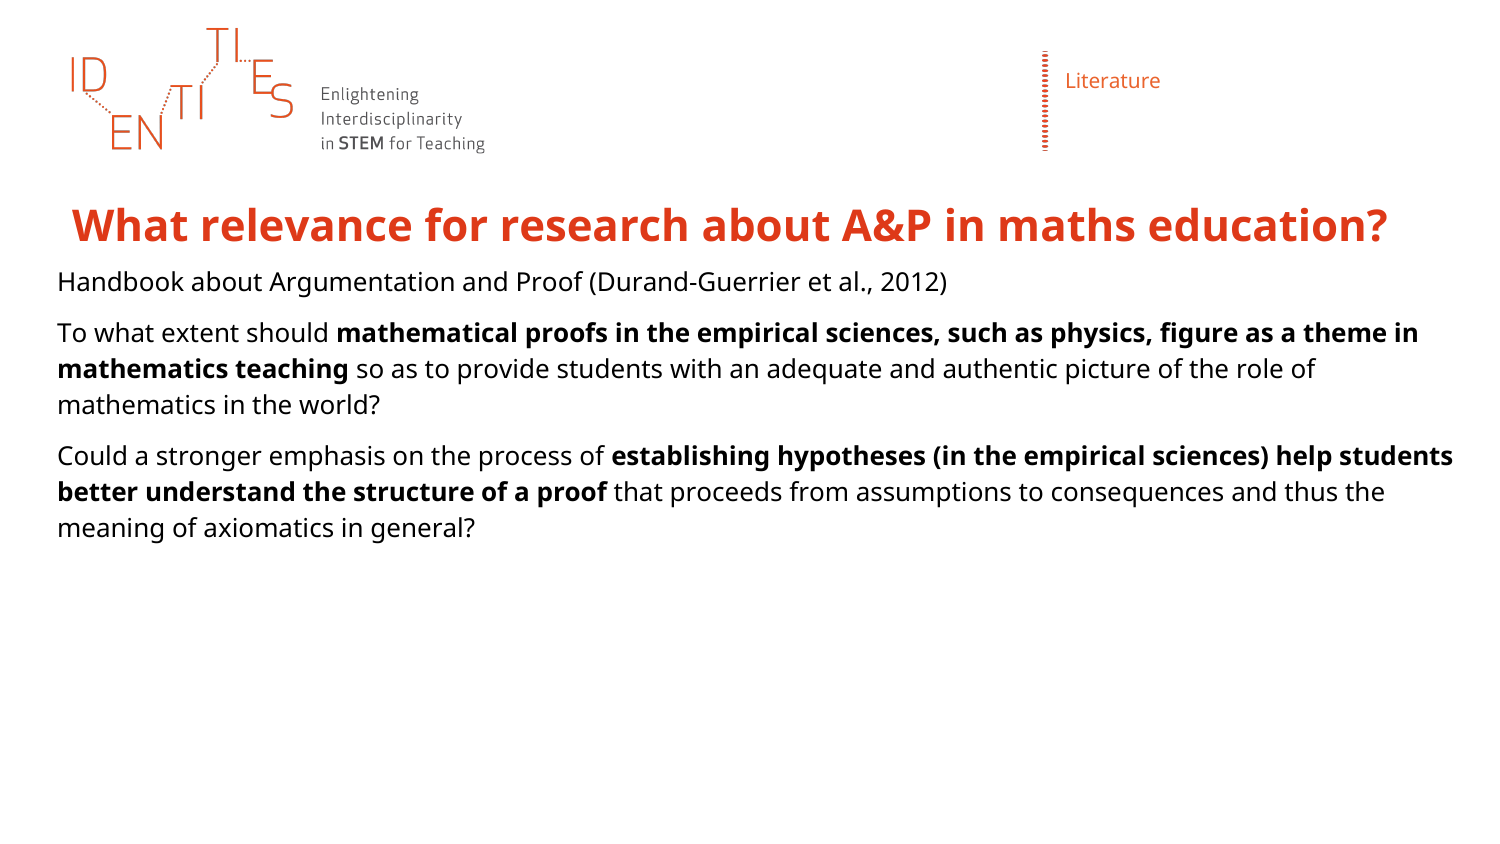

Literature
What relevance for research about A&P in maths education?
# Handbook about Argumentation and Proof (Durand-Guerrier et al., 2012)
To what extent should mathematical proofs in the empirical sciences, such as physics, figure as a theme in mathematics teaching so as to provide students with an adequate and authentic picture of the role of mathematics in the world?
Could a stronger emphasis on the process of establishing hypotheses (in the empirical sciences) help students better understand the structure of a proof that proceeds from assumptions to consequences and thus the meaning of axiomatics in general?